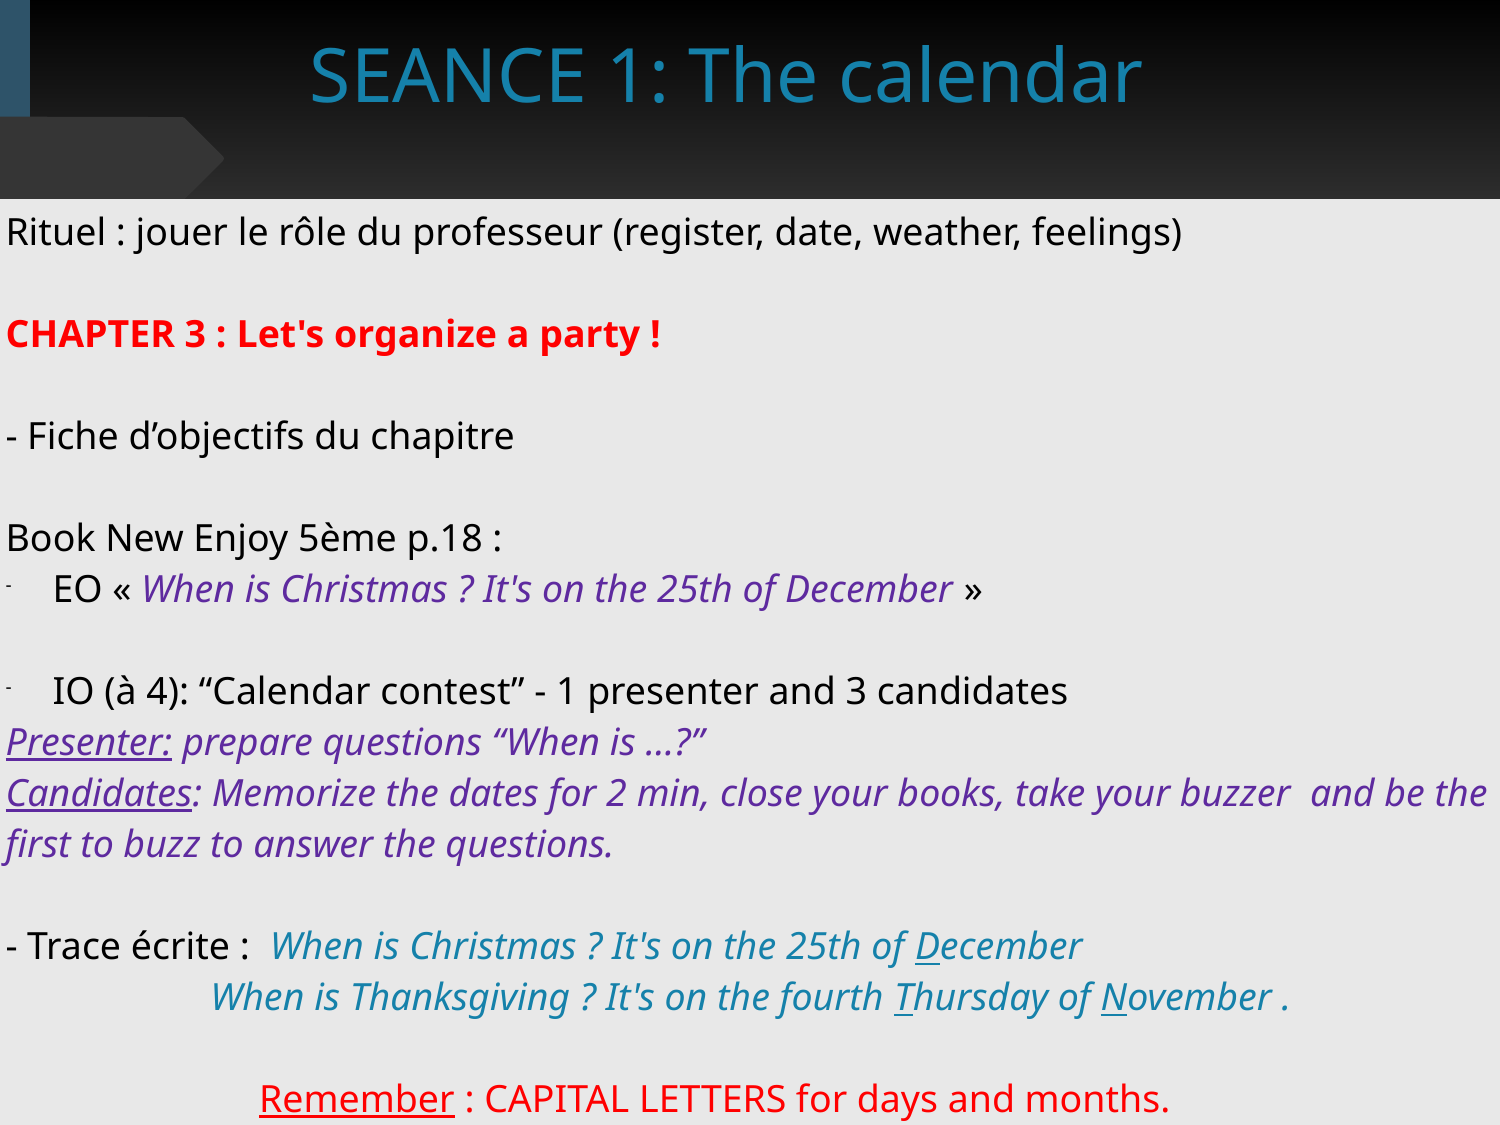

# SEANCE 1: The calendar
| Rituel : jouer le rôle du professeur (register, date, weather, feelings)   CHAPTER 3 : Let's organize a party !   - Fiche d’objectifs du chapitre   Book New Enjoy 5ème p.18 : EO « When is Christmas ? It's on the 25th of December » IO (à 4): “Calendar contest” - 1 presenter and 3 candidates Presenter: prepare questions “When is …?” Candidates: Memorize the dates for 2 min, close your books, take your buzzer and be the first to buzz to answer the questions.   - Trace écrite :  When is Christmas ? It's on the 25th of December  When is Thanksgiving ? It's on the fourth Thursday of November .   Remember : CAPITAL LETTERS for days and months.   - Workbook : p.21 : savoir écrire les chiffres ordinaux et cardinaux en lettres |
| --- |